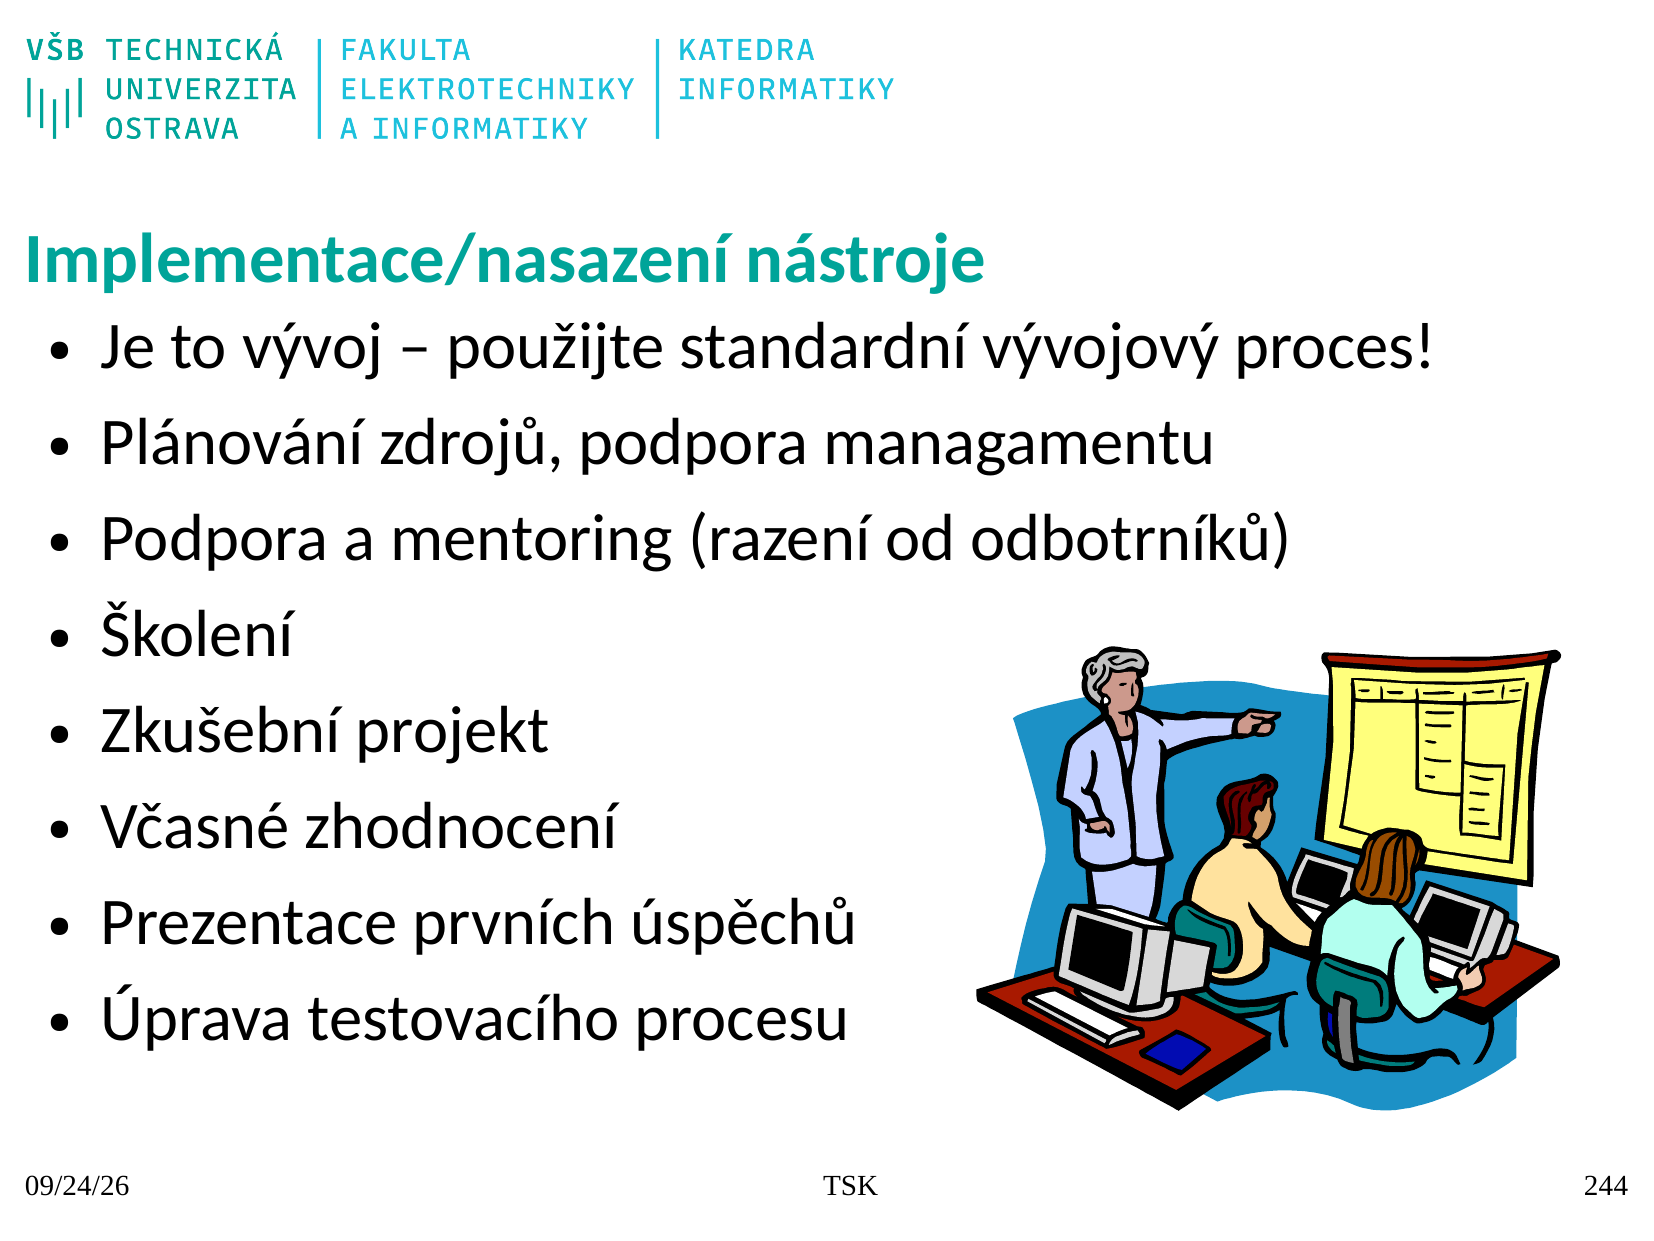

# Implementace/nasazení nástroje
Je to vývoj – použijte standardní vývojový proces!
Plánování zdrojů, podpora managamentu
Podpora a mentoring (razení od odbotrníků)
Školení
Zkušební projekt
Včasné zhodnocení
Prezentace prvních úspěchů
Úprava testovacího procesu
TSK
244